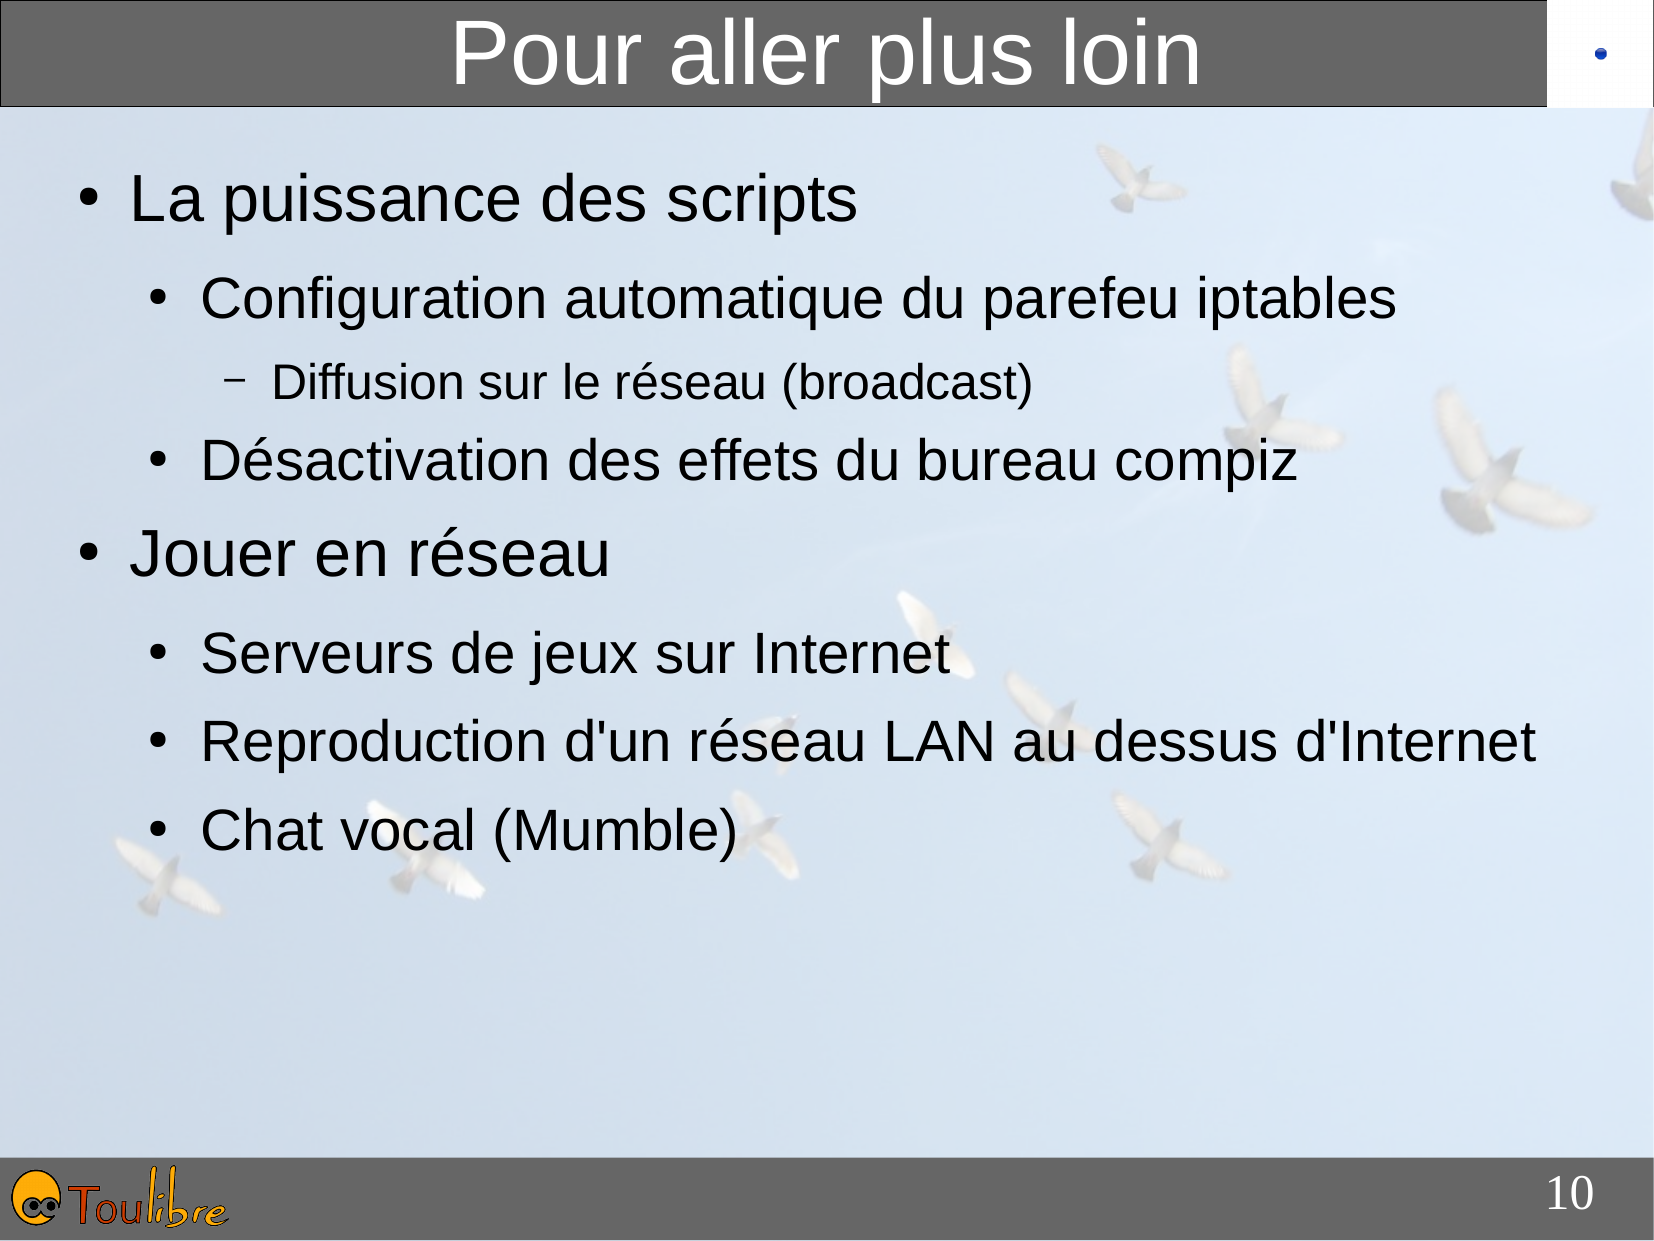

# Pour aller plus loin
La puissance des scripts
Configuration automatique du parefeu iptables
Diffusion sur le réseau (broadcast)
Désactivation des effets du bureau compiz
Jouer en réseau
Serveurs de jeux sur Internet
Reproduction d'un réseau LAN au dessus d'Internet
Chat vocal (Mumble)
10